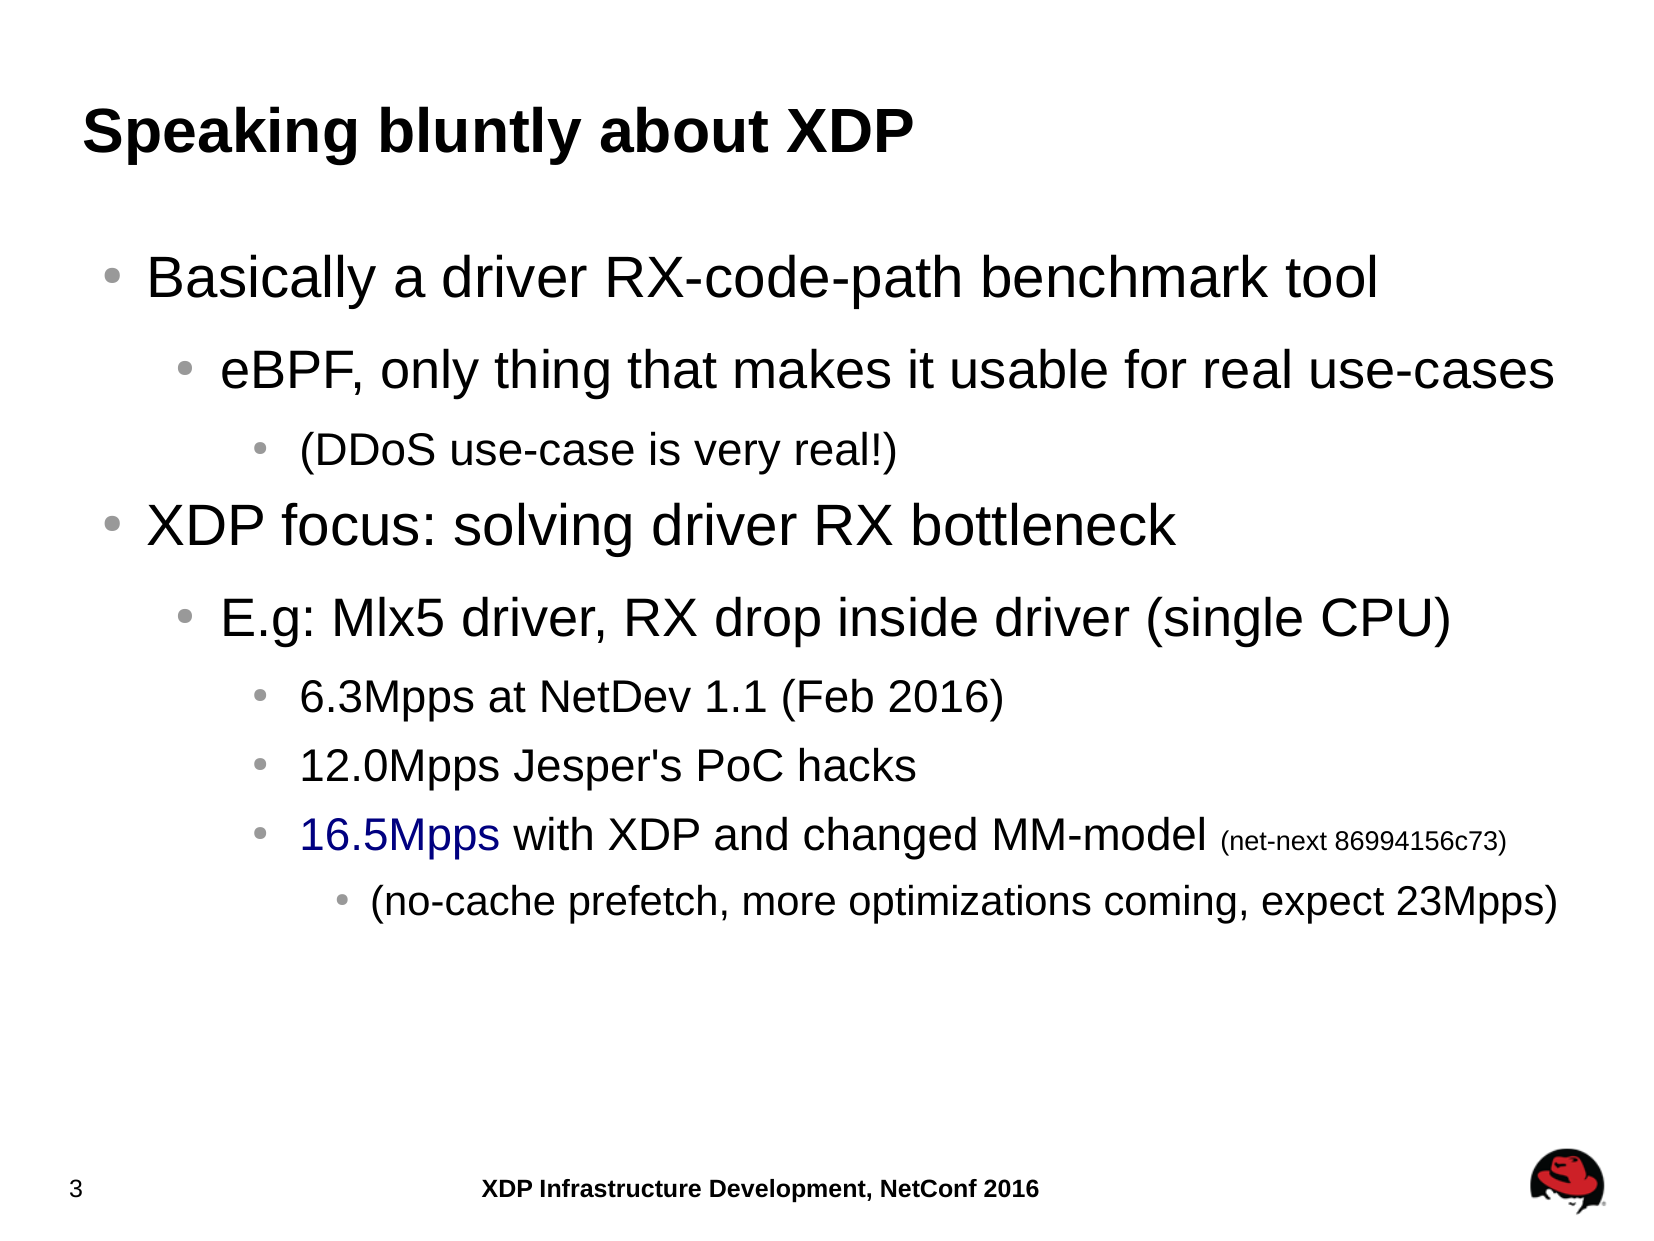

# Speaking bluntly about XDP
Basically a driver RX-code-path benchmark tool
eBPF, only thing that makes it usable for real use-cases
(DDoS use-case is very real!)
XDP focus: solving driver RX bottleneck
E.g: Mlx5 driver, RX drop inside driver (single CPU)
6.3Mpps at NetDev 1.1 (Feb 2016)
12.0Mpps Jesper's PoC hacks
16.5Mpps with XDP and changed MM-model (net-next 86994156c73)
(no-cache prefetch, more optimizations coming, expect 23Mpps)